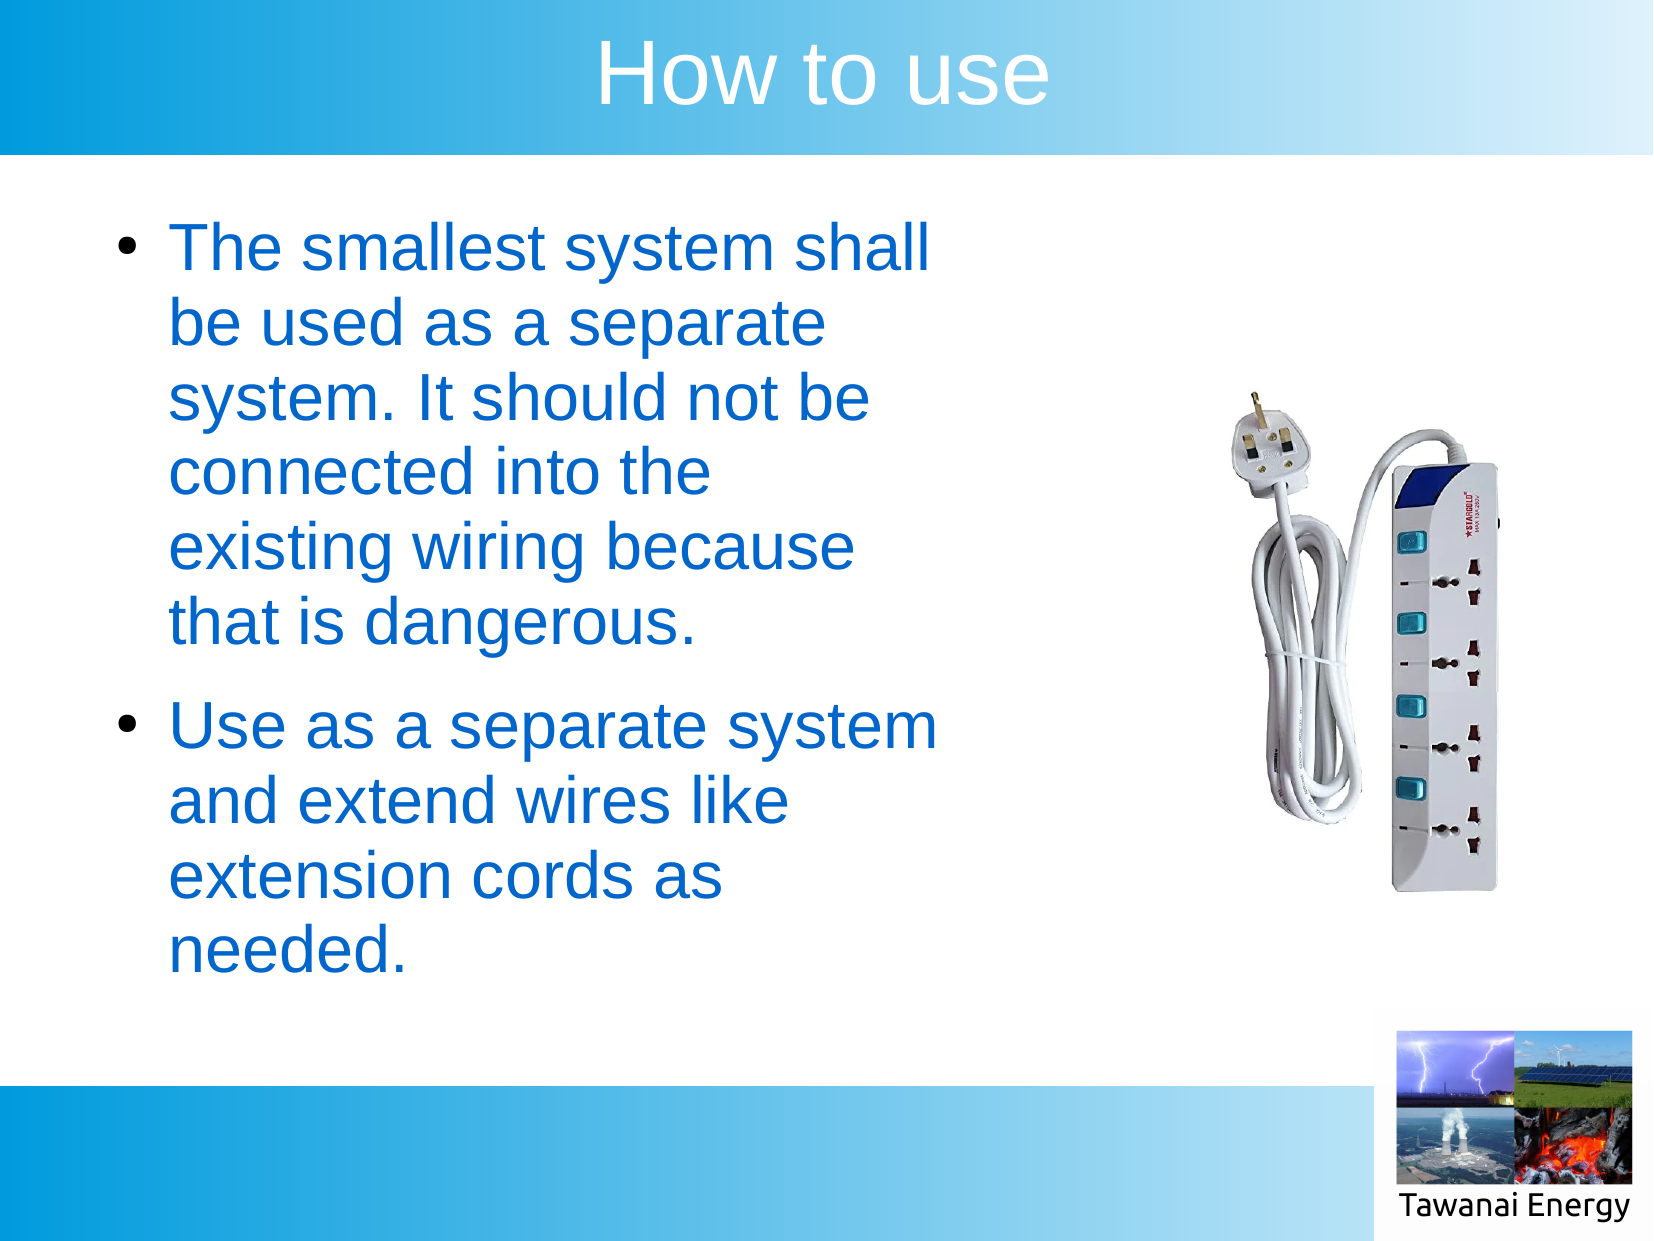

# How to use
The smallest system shall be used as a separate system. It should not be connected into the existing wiring because that is dangerous.
Use as a separate system and extend wires like extension cords as needed.